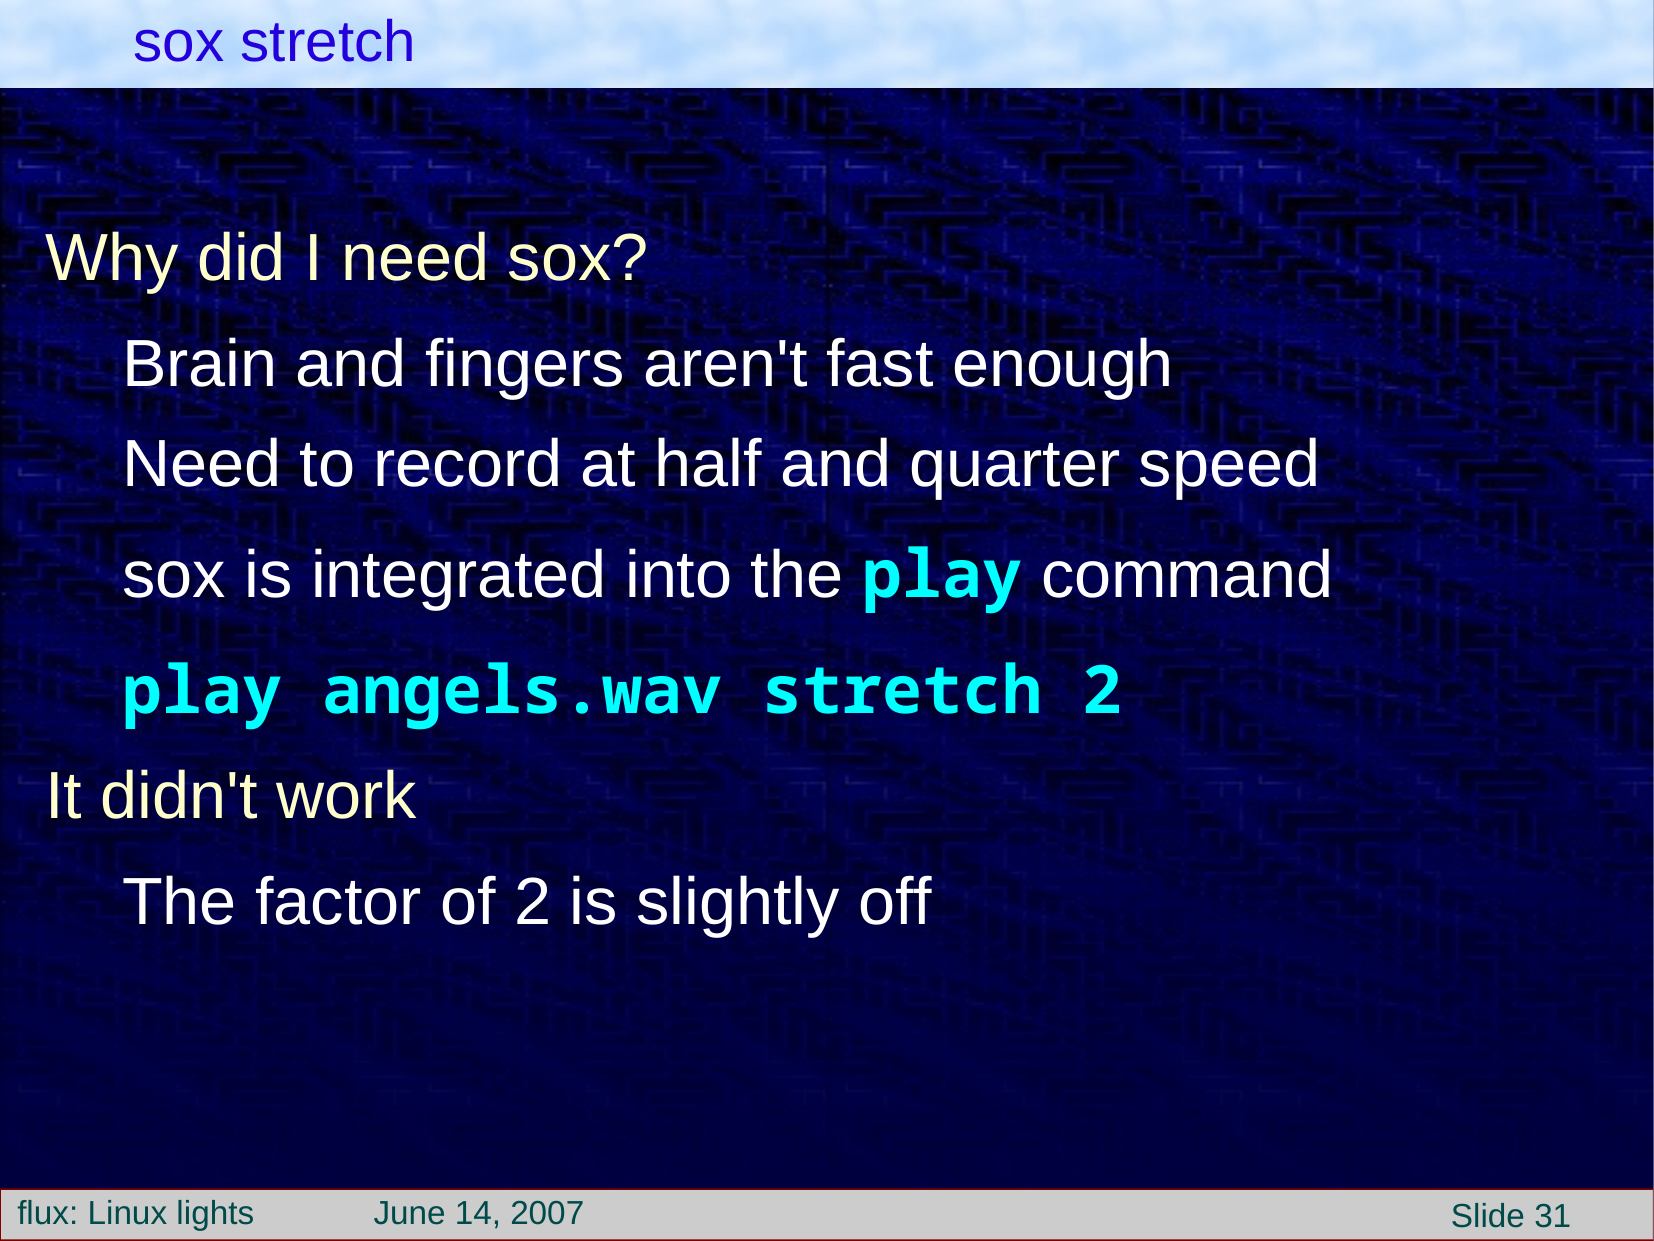

sox stretch
# Why did I need sox?
Brain and fingers aren't fast enough
Need to record at half and quarter speed
sox is integrated into the play command
play angels.wav stretch 2
It didn't work
The factor of 2 is slightly off
flux: Linux lights	June 14, 2007
Slide